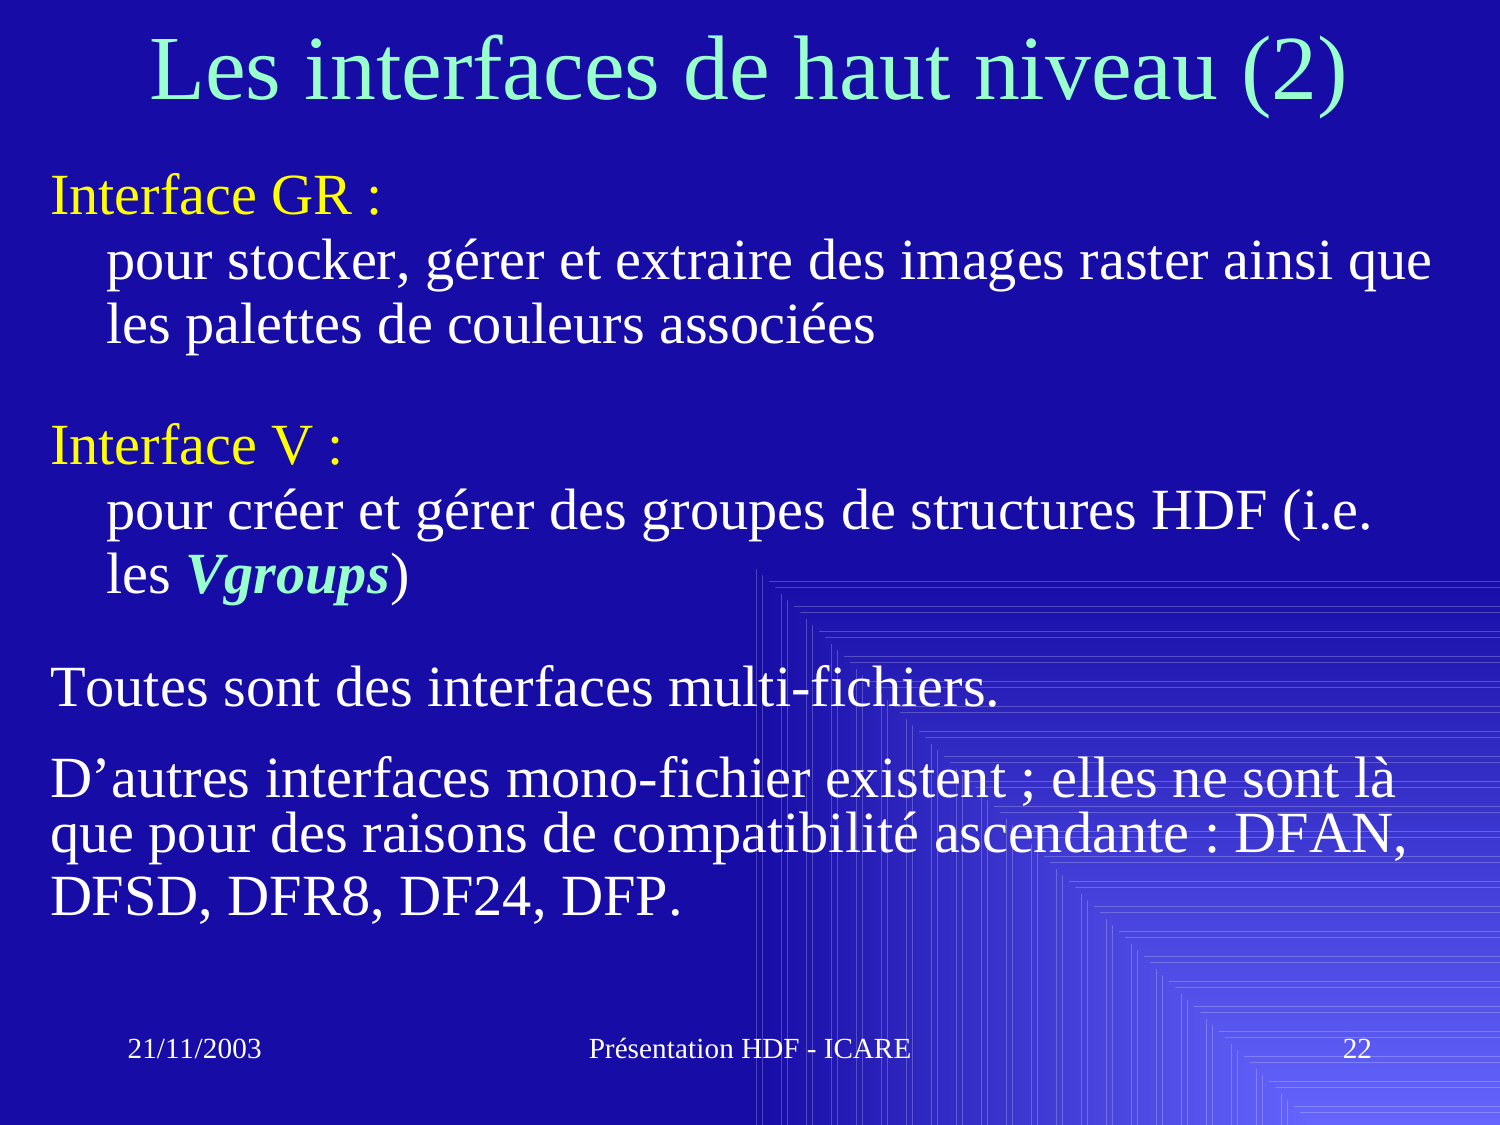

# Les interfaces de haut niveau (2)
Interface GR :
pour stocker, gérer et extraire des images raster ainsi que les palettes de couleurs associées
Interface V :
pour créer et gérer des groupes de structures HDF (i.e. les Vgroups)
Toutes sont des interfaces multi-fichiers.
D’autres interfaces mono-fichier existent ; elles ne sont là
que pour des raisons de compatibilité ascendante : DFAN,
DFSD, DFR8, DF24, DFP.
21/11/2003
Présentation HDF - ICARE
22